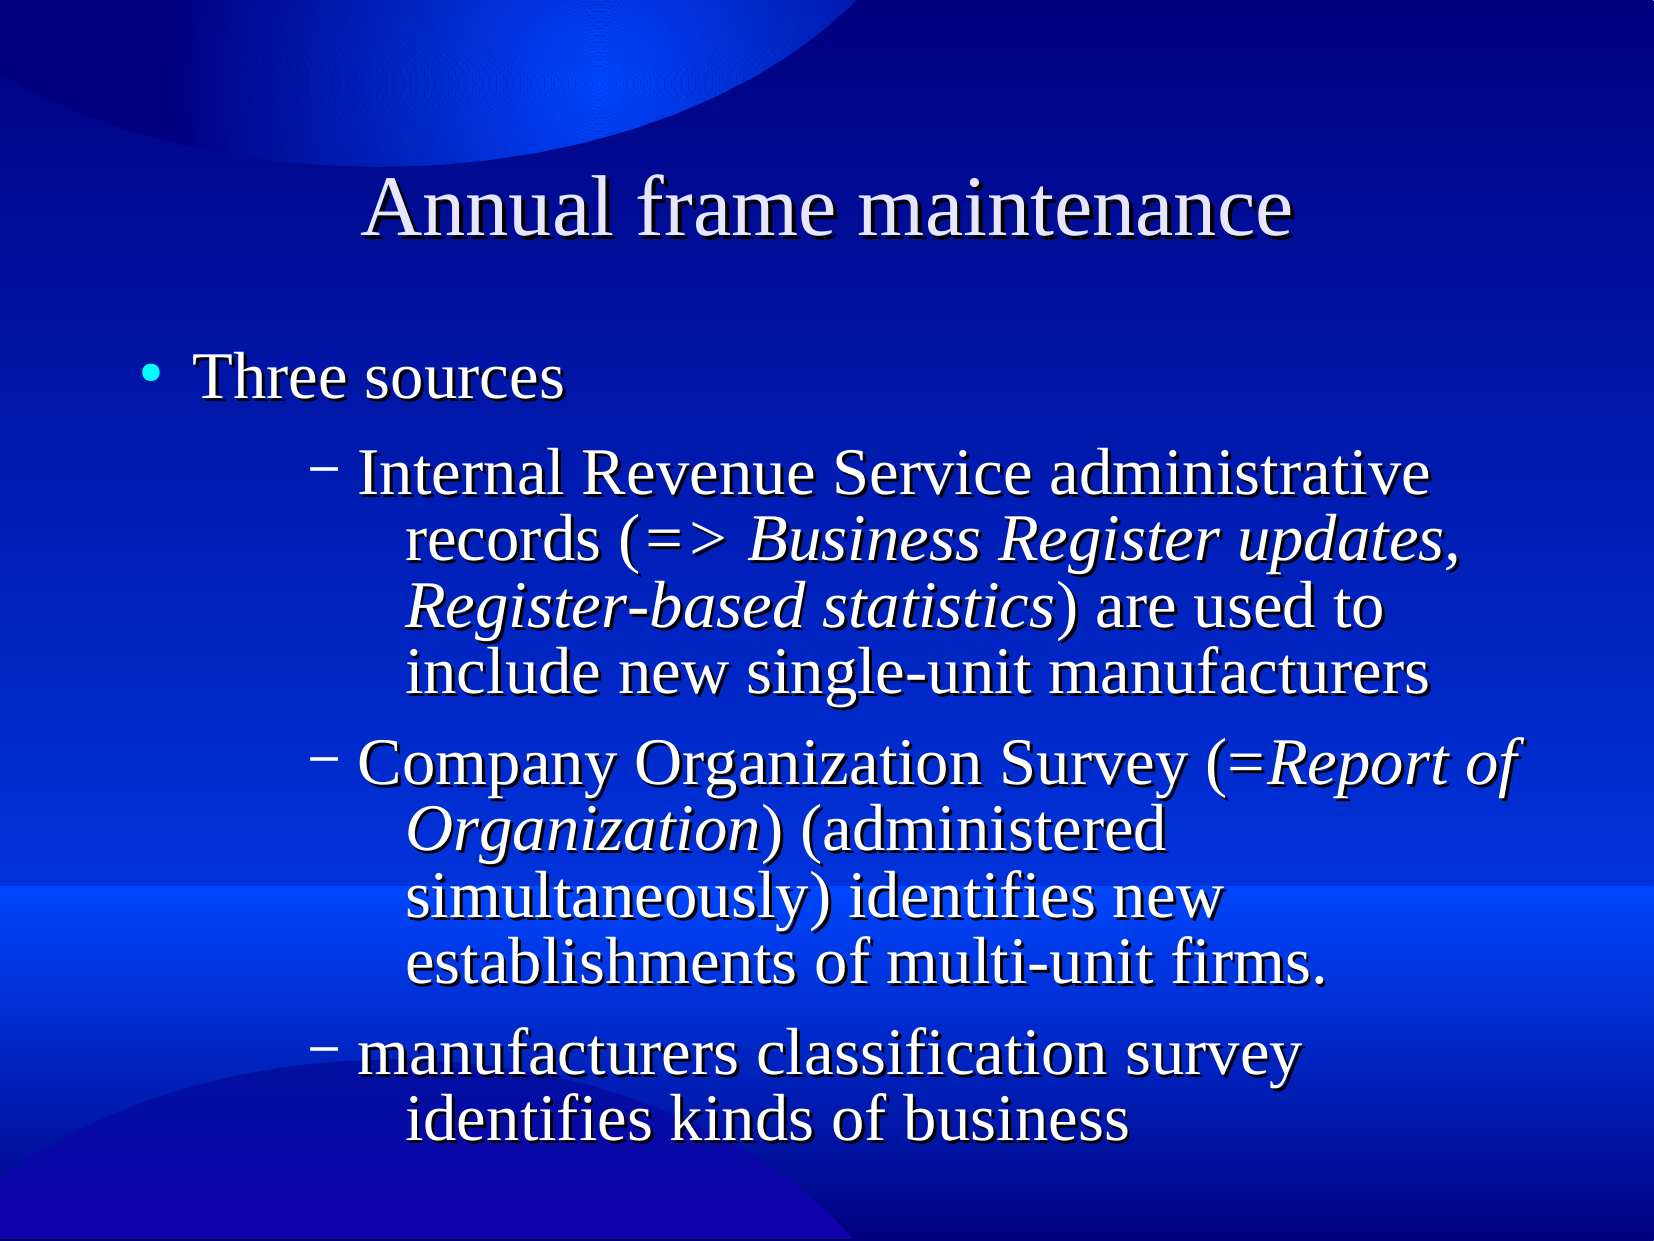

# Annual frame maintenance
Three sources
Internal Revenue Service administrative records (=> Business Register updates, Register-based statistics) are used to include new single-unit manufacturers
Company Organization Survey (=Report of Organization) (administered simultaneously) identifies new establishments of multi-unit firms.
manufacturers classification survey identifies kinds of business